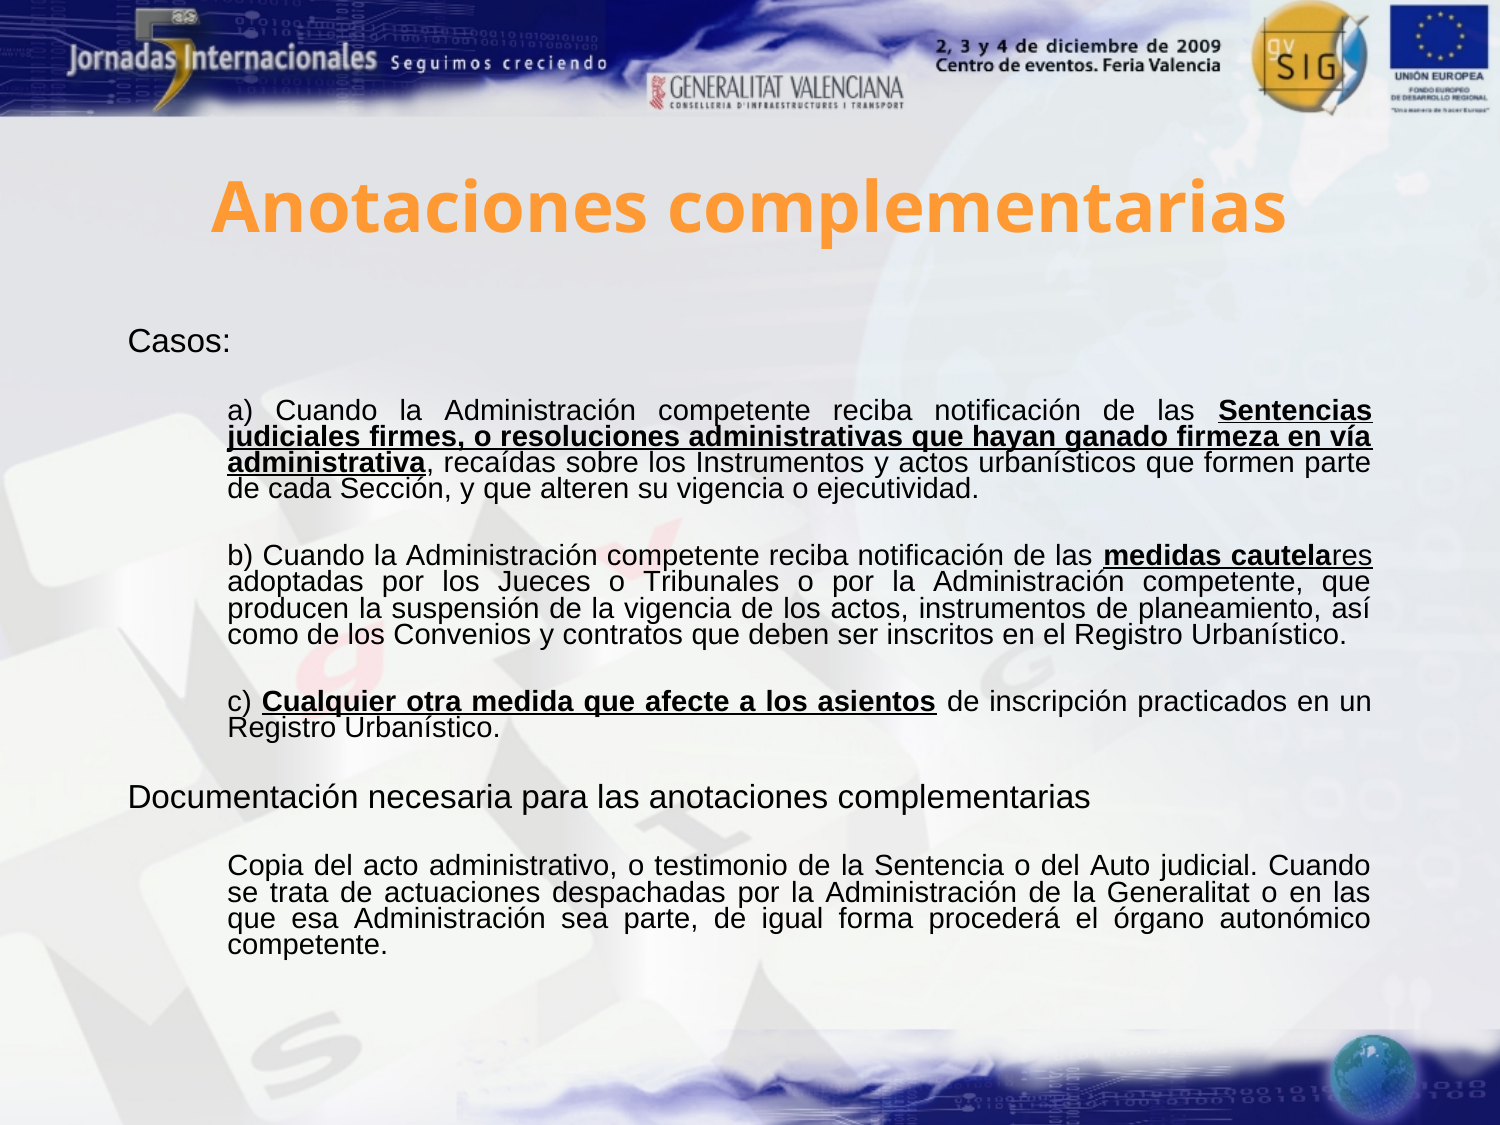

Anotaciones complementarias
# Casos:
	a) Cuando la Administración competente reciba notificación de las Sentencias judiciales firmes, o resoluciones administrativas que hayan ganado firmeza en vía administrativa, recaídas sobre los Instrumentos y actos urbanísticos que formen parte de cada Sección, y que alteren su vigencia o ejecutividad.
	b) Cuando la Administración competente reciba notificación de las medidas cautelares adoptadas por los Jueces o Tribunales o por la Administración competente, que producen la suspensión de la vigencia de los actos, instrumentos de planeamiento, así como de los Convenios y contratos que deben ser inscritos en el Registro Urbanístico.
	c) Cualquier otra medida que afecte a los asientos de inscripción practicados en un Registro Urbanístico.
Documentación necesaria para las anotaciones complementarias
	Copia del acto administrativo, o testimonio de la Sentencia o del Auto judicial. Cuando se trata de actuaciones despachadas por la Administración de la Generalitat o en las que esa Administración sea parte, de igual forma procederá el órgano autonómico competente.